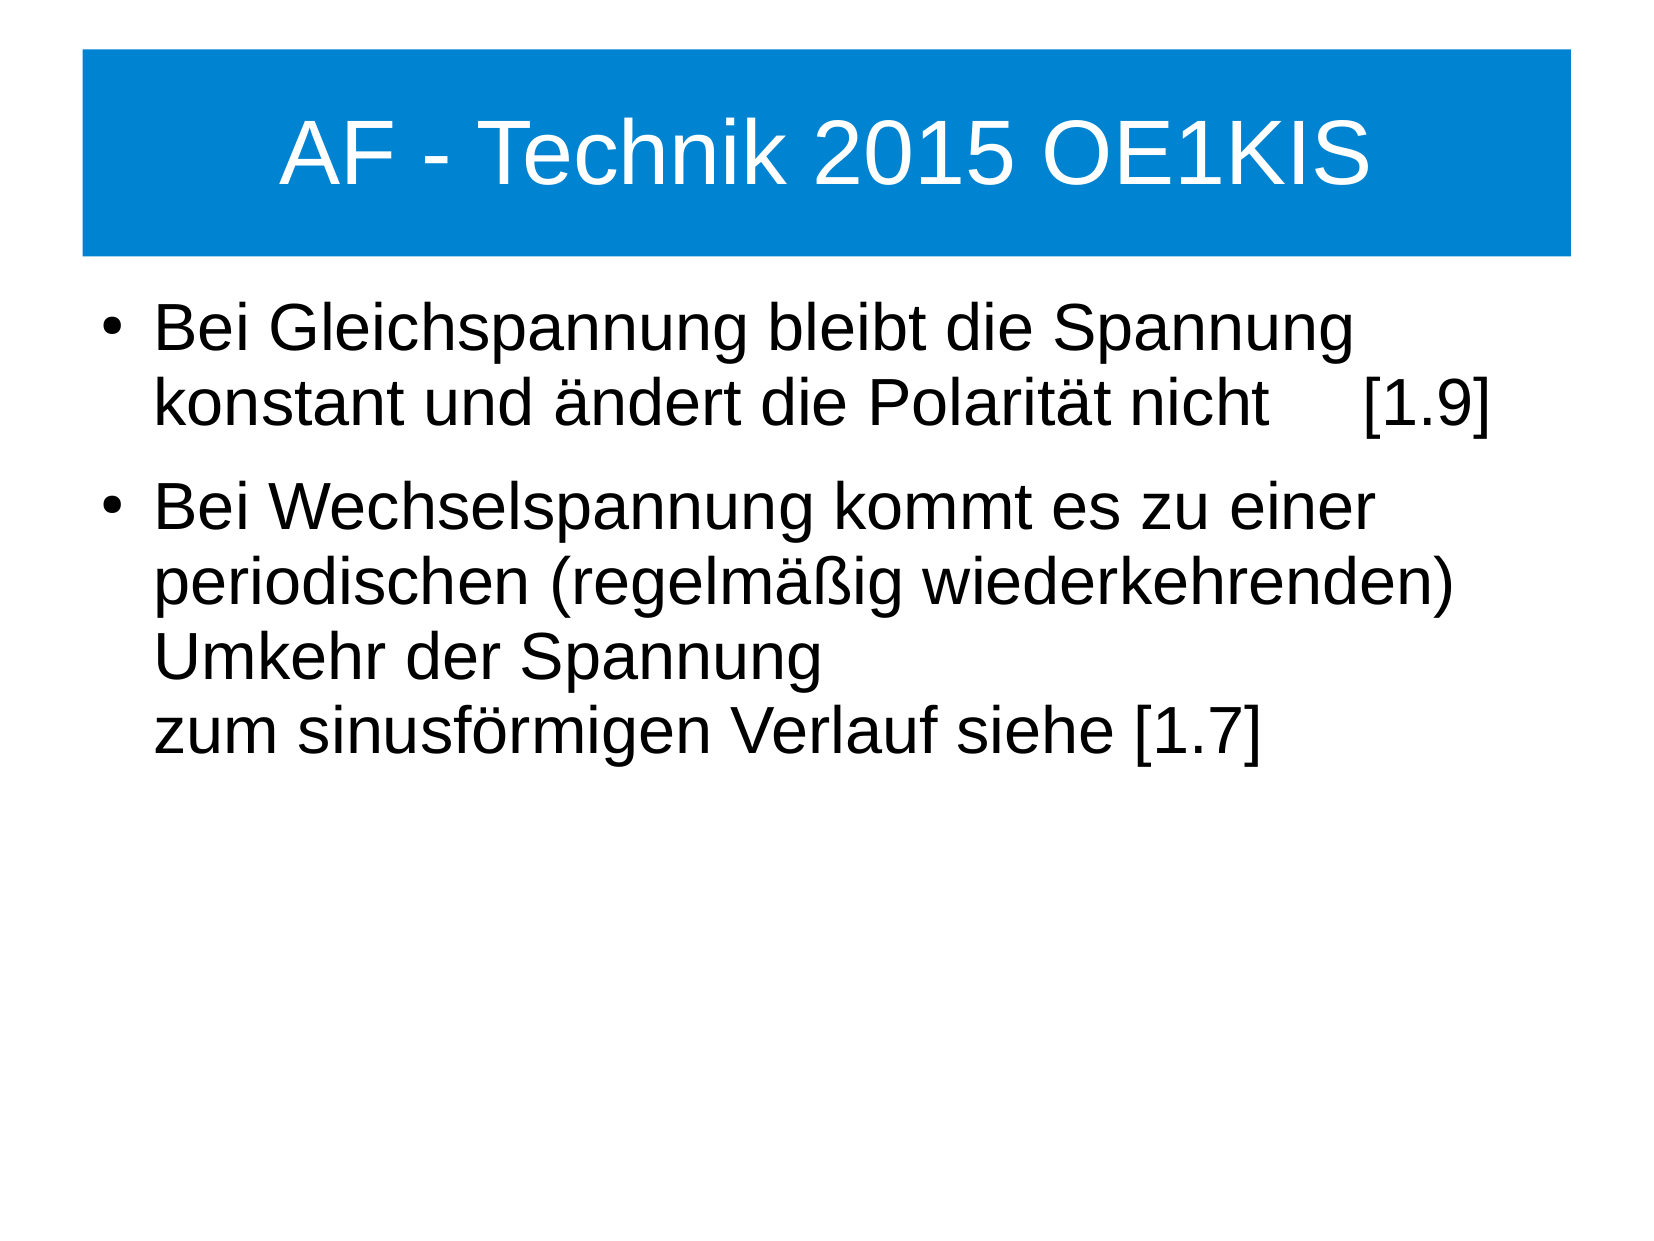

#
AF - Technik 2015 OE1KIS
Bei Gleichspannung bleibt die Spannung konstant und ändert die Polarität nicht [1.9]
Bei Wechselspannung kommt es zu einer periodischen (regelmäßig wiederkehrenden)
Umkehr der Spannung
zum sinusförmigen Verlauf siehe [1.7]